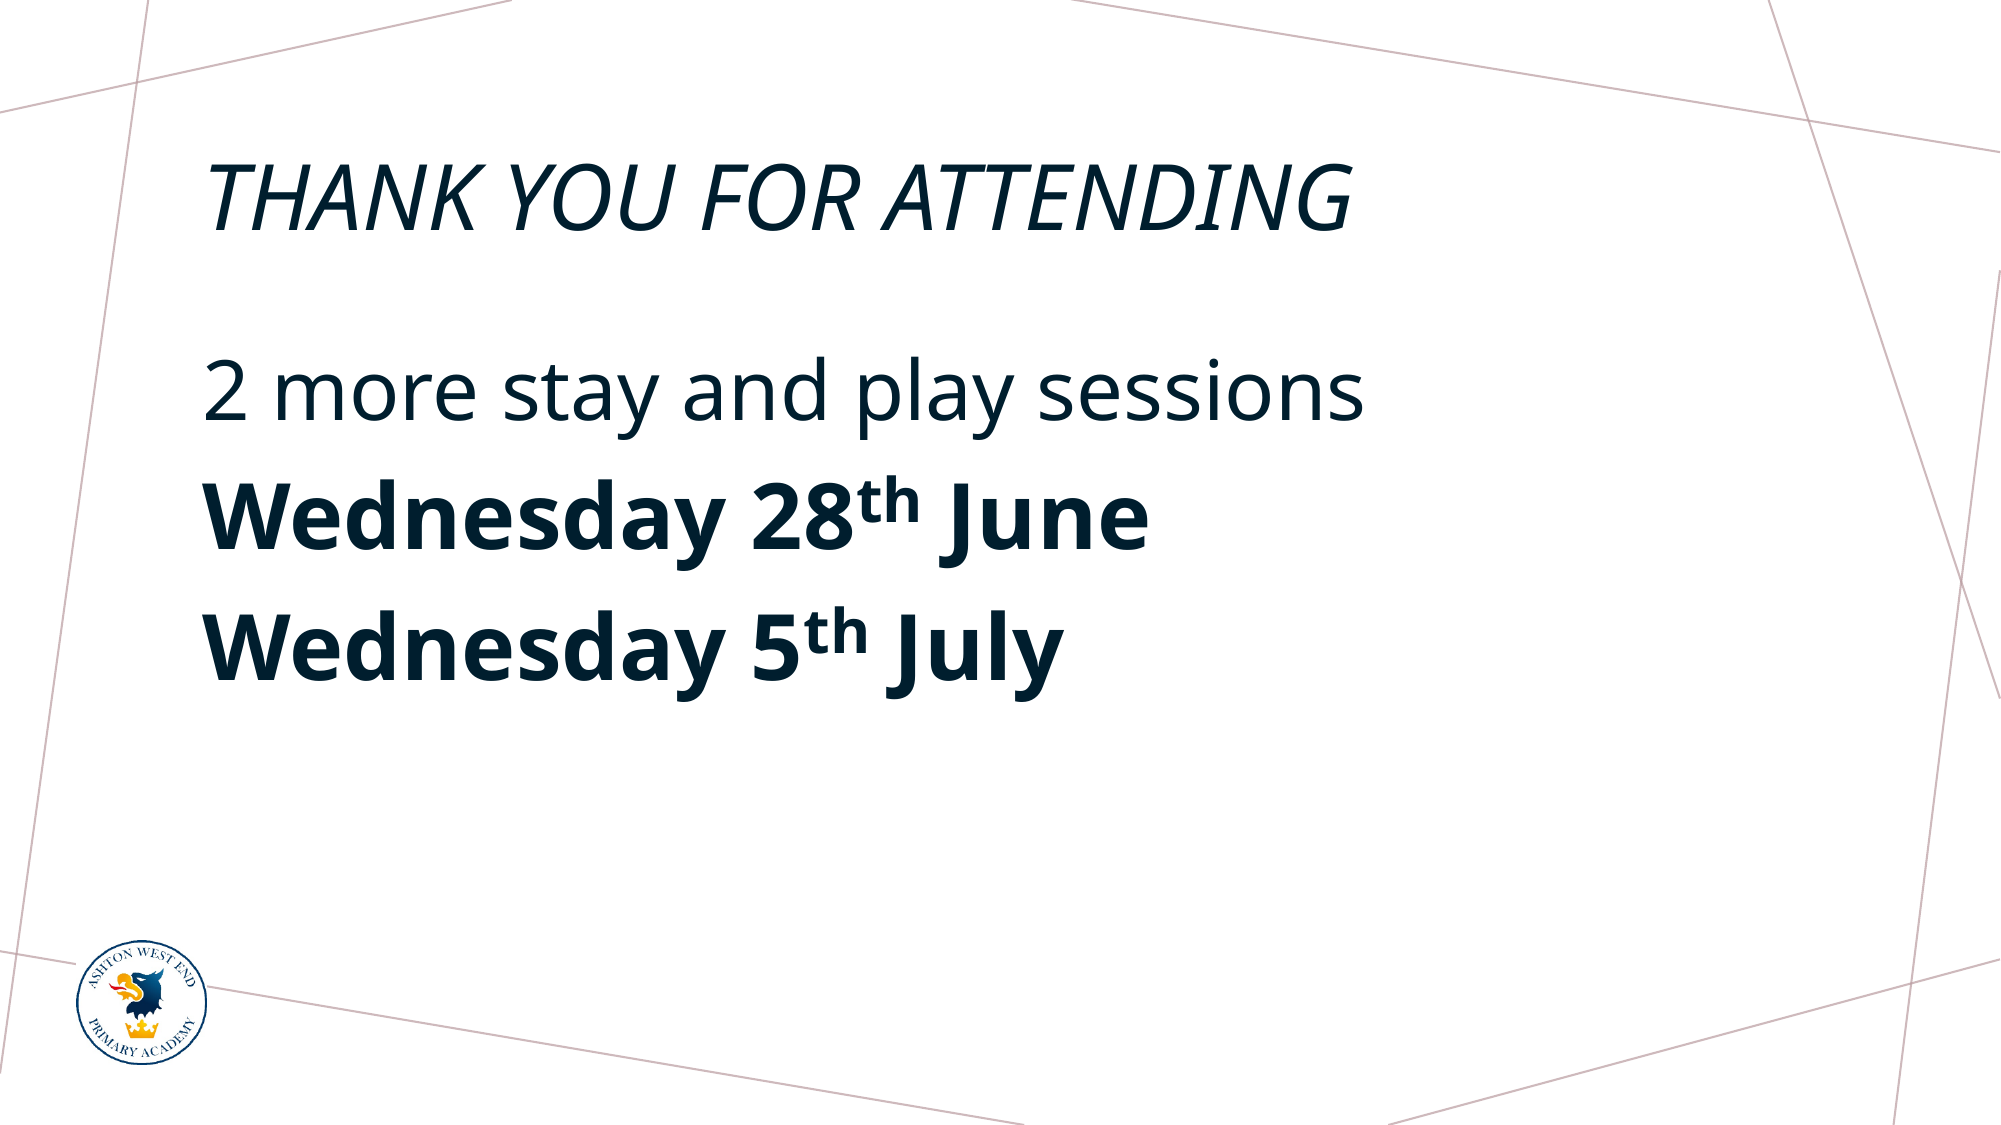

# Thank you for attending
2 more stay and play sessions
Wednesday 28th June
Wednesday 5th July